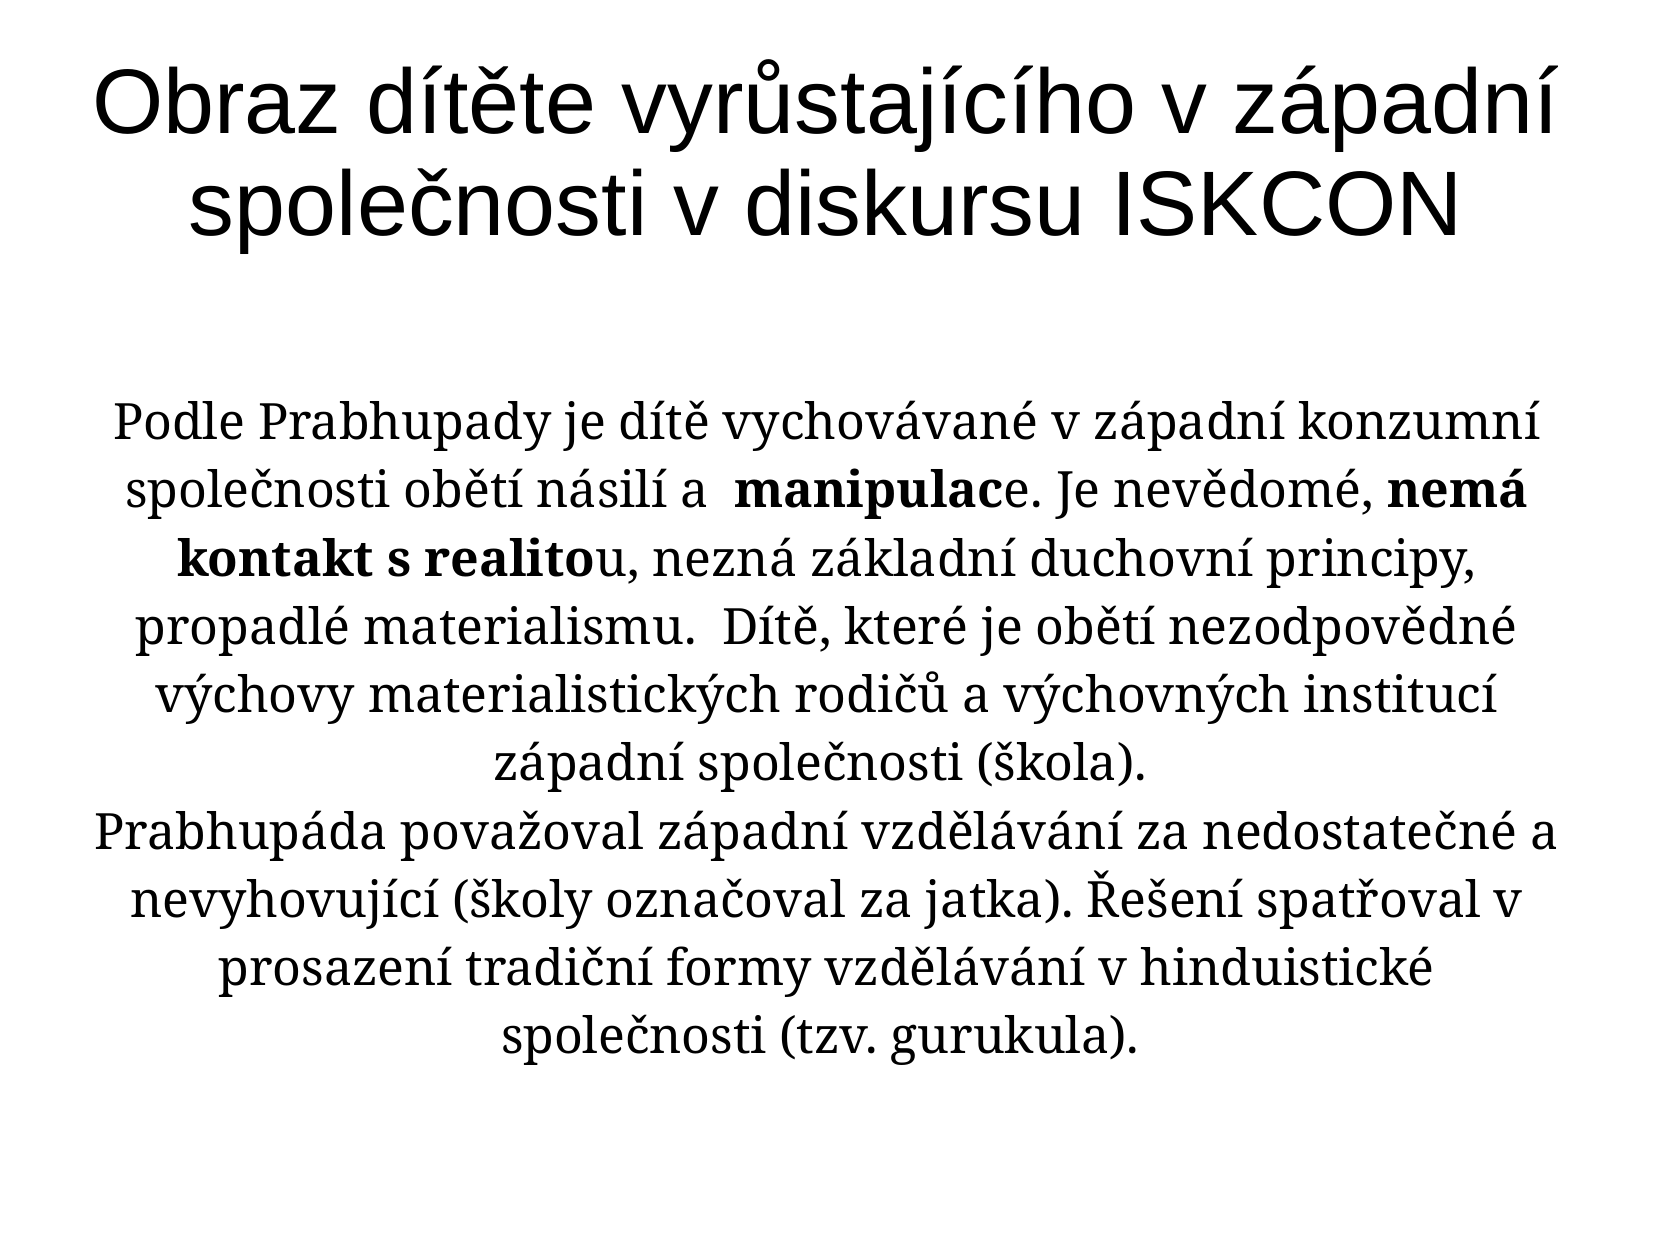

# Obraz dítěte vyrůstajícího v západní společnosti v diskursu ISKCON
Podle Prabhupady je dítě vychovávané v západní konzumní společnosti obětí násilí a manipulace. Je nevědomé, nemá kontakt s realitou, nezná základní duchovní principy, propadlé materialismu. Dítě, které je obětí nezodpovědné výchovy materialistických rodičů a výchovných institucí západní společnosti (škola).
Prabhupáda považoval západní vzdělávání za nedostatečné a nevyhovující (školy označoval za jatka). Řešení spatřoval v prosazení tradiční formy vzdělávání v hinduistické společnosti (tzv. gurukula).